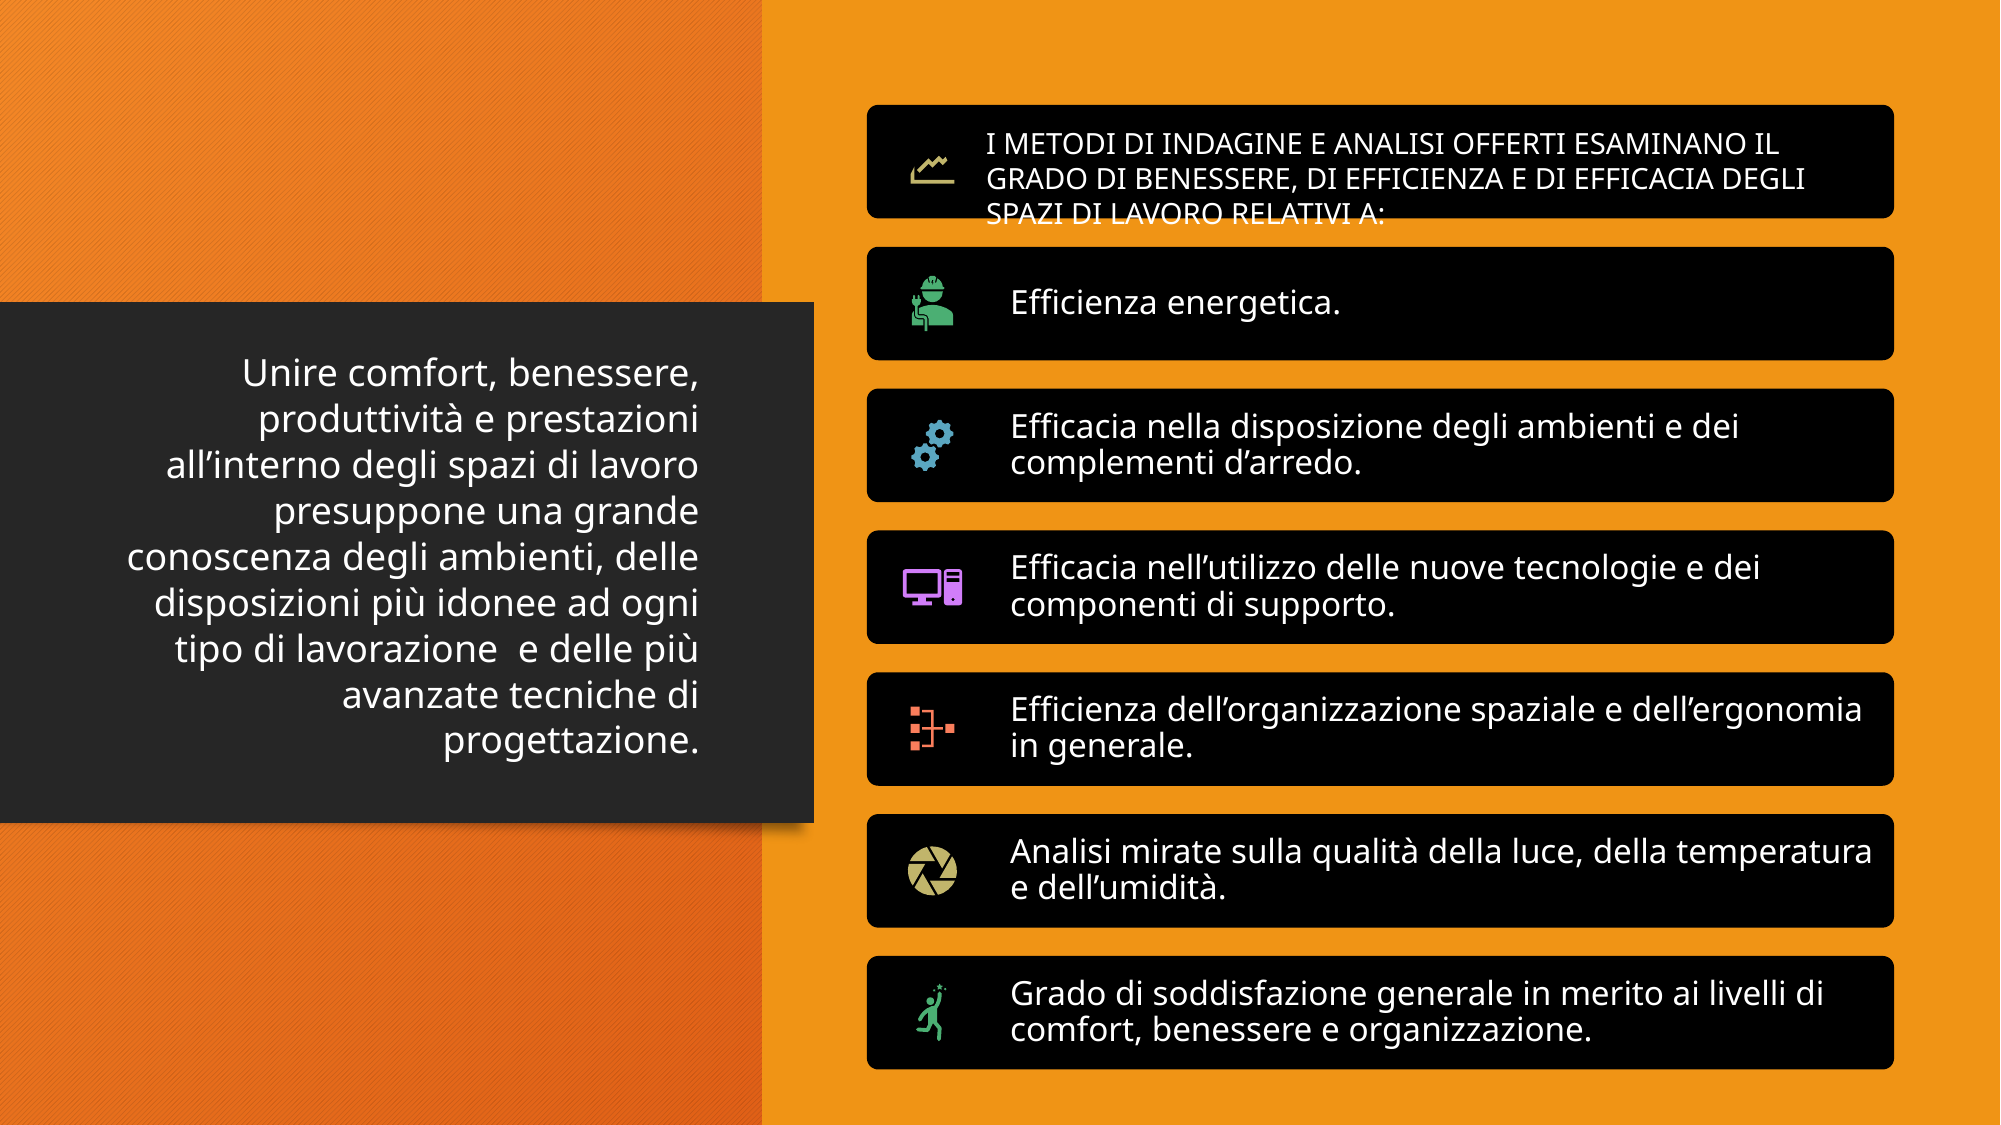

Efficienza energetica.
Efficacia nella disposizione degli ambienti e dei complementi d’arredo.
Efficacia nell’utilizzo delle nuove tecnologie e dei componenti di supporto.
Efficienza dell’organizzazione spaziale e dell’ergonomia in generale.
Analisi mirate sulla qualità della luce, della temperatura e dell’umidità.
Grado di soddisfazione generale in merito ai livelli di comfort, benessere e organizzazione.
I metodi di indagine e analisi offerti esaminano il grado di benessere, di efficienza e di efficacia degli spazi di lavoro relativi a:
# Unire comfort, benessere, produttività e prestazioni all’interno degli spazi di lavoro presuppone una grande conoscenza degli ambienti, delle disposizioni più idonee ad ogni tipo di lavorazione e delle più avanzate tecniche di progettazione.